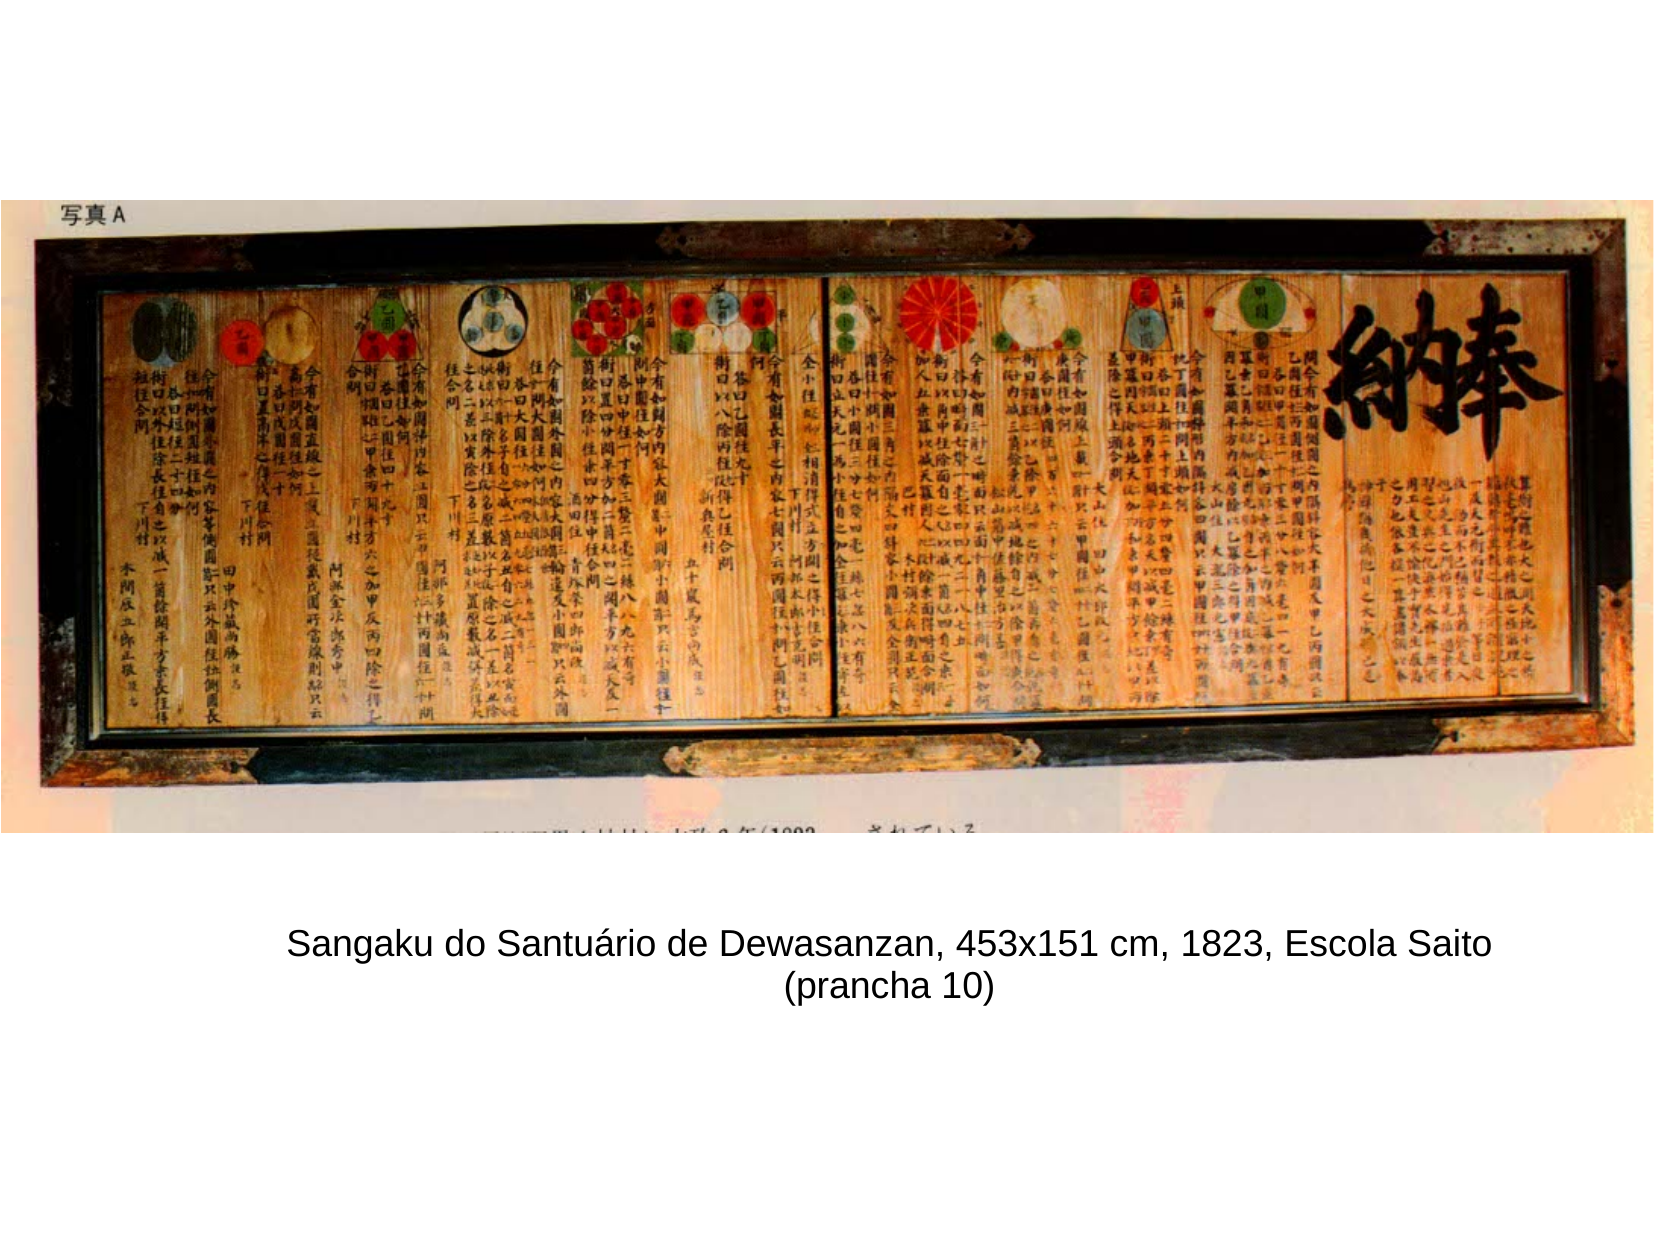

Sangaku do Santuário de Dewasanzan, 453x151 cm, 1823, Escola Saito
(prancha 10)